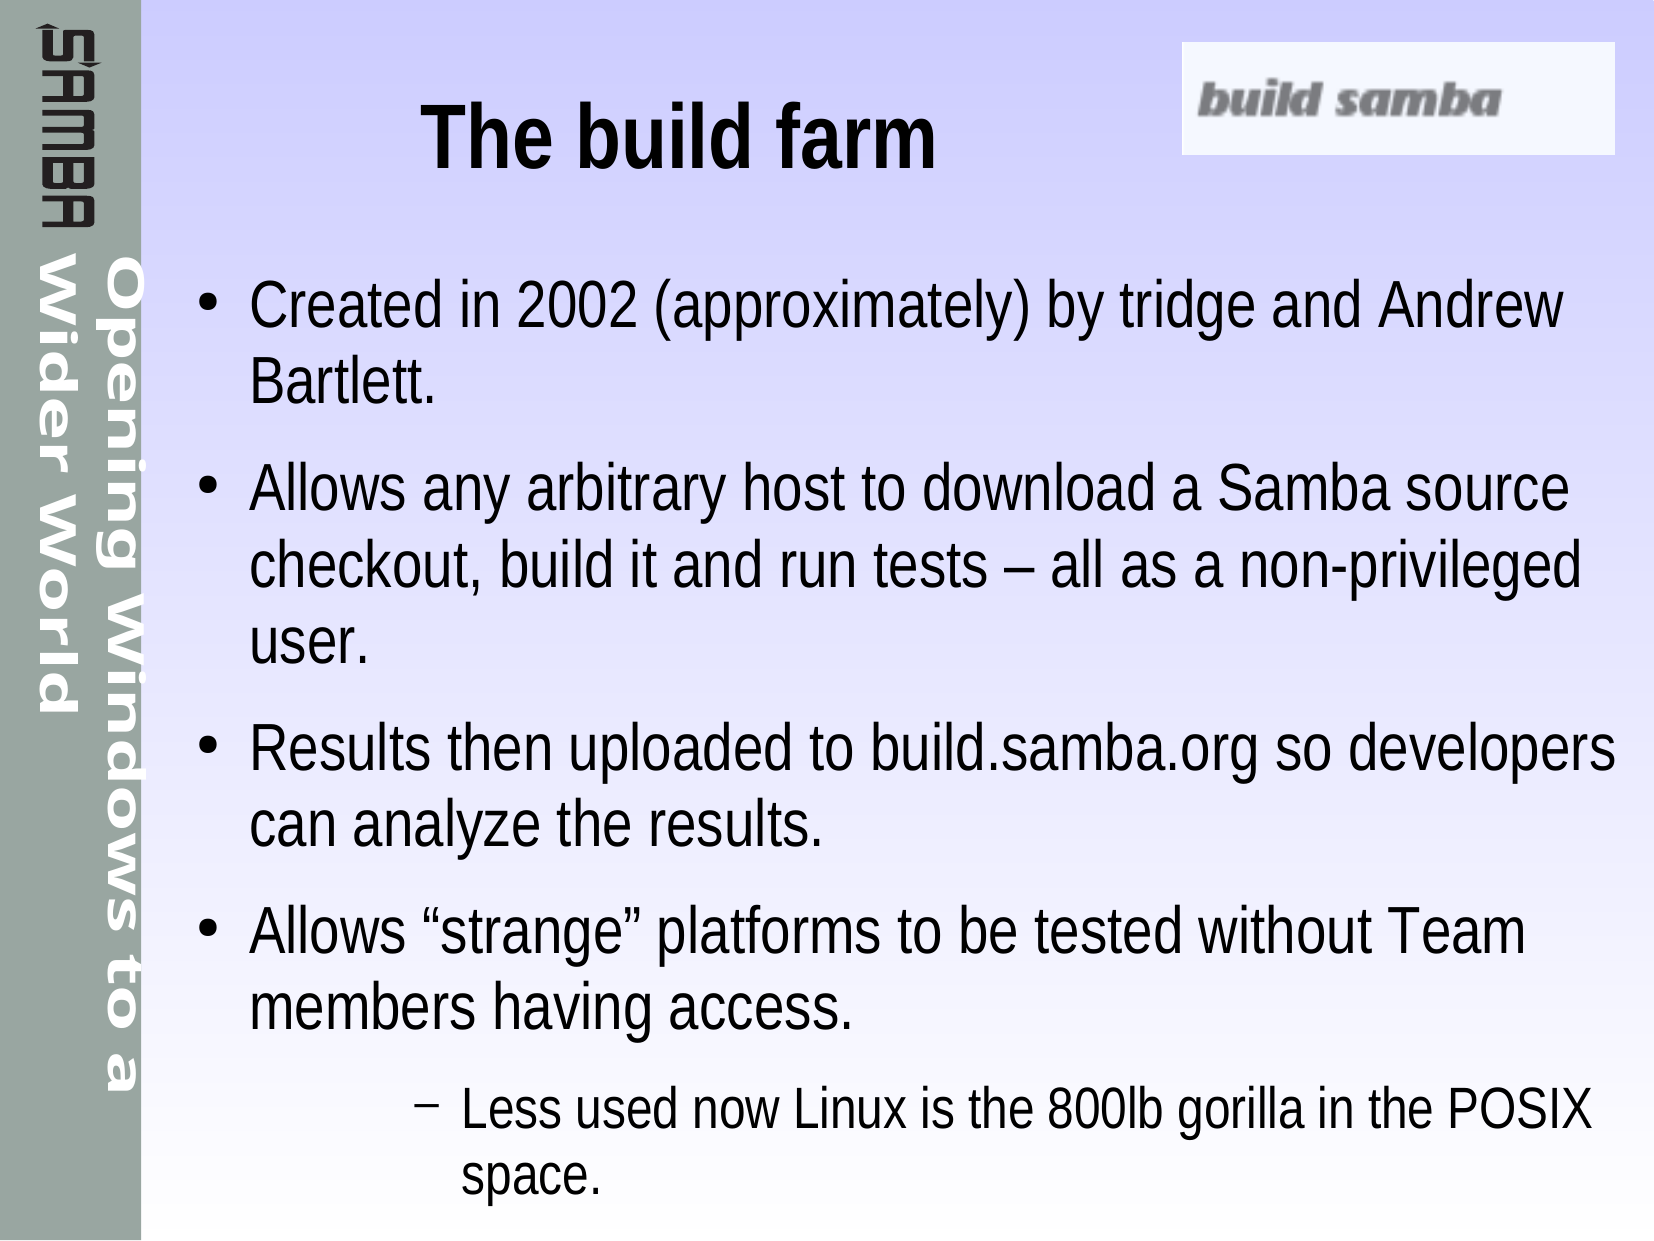

# The build farm
Created in 2002 (approximately) by tridge and Andrew Bartlett.
Allows any arbitrary host to download a Samba source checkout, build it and run tests – all as a non-privileged user.
Results then uploaded to build.samba.org so developers can analyze the results.
Allows “strange” platforms to be tested without Team members having access.
Less used now Linux is the 800lb gorilla in the POSIX space.